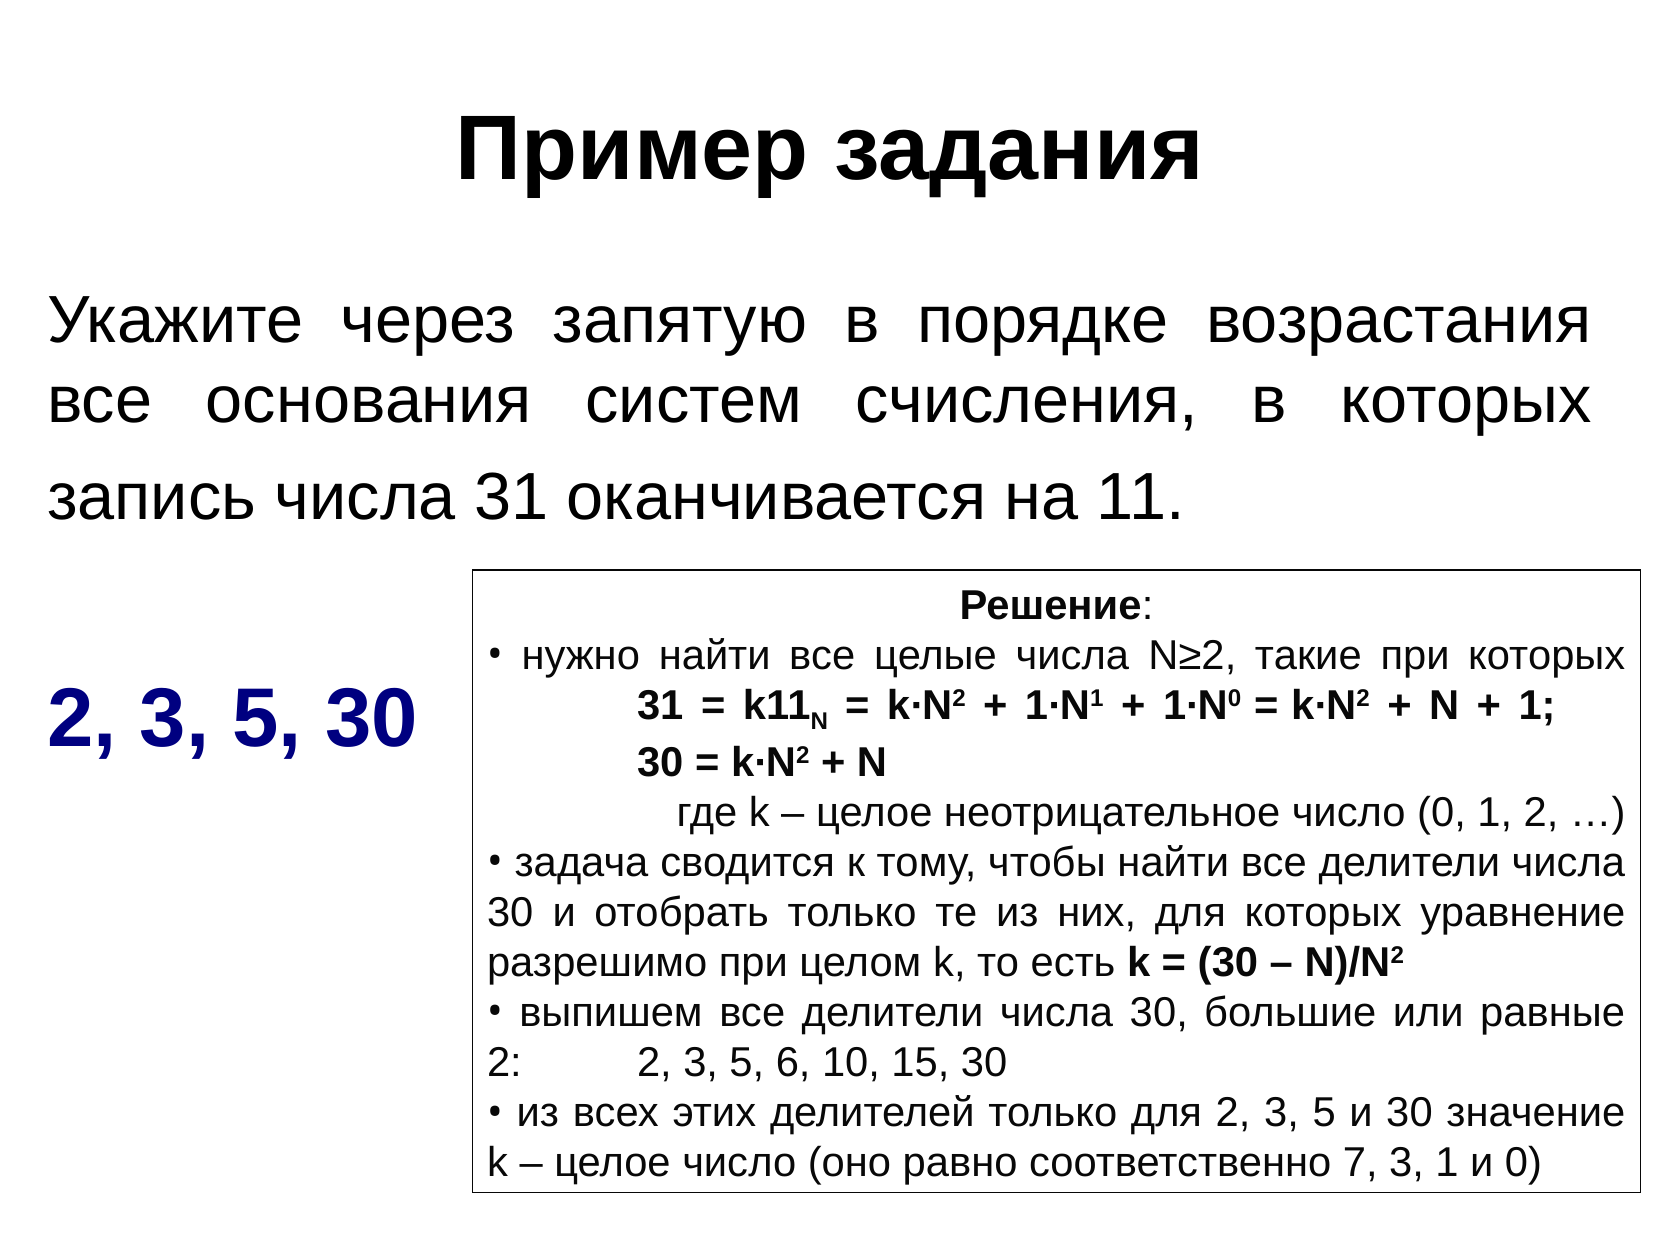

# Пример задания
Укажите через запятую в порядке возрастания все основания систем счисления, в которых запись числа 31 оканчивается на 11.
2, 3, 5, 30
Решение:
 нужно найти все целые числа N≥2, такие при которых	31 = k11N = k∙N2 + 1∙N1 + 1∙N0 = k∙N2 + N + 1; 		30 = k∙N2 + N
где k – целое неотрицательное число (0, 1, 2, …)
 задача сводится к тому, чтобы найти все делители числа 30 и отобрать только те из них, для которых уравнение разрешимо при целом k, то есть k = (30 – N)/N2
 выпишем все делители числа 30, большие или равные 2: 	2, 3, 5, 6, 10, 15, 30
 из всех этих делителей только для 2, 3, 5 и 30 значение k – целое число (оно равно соответственно 7, 3, 1 и 0)